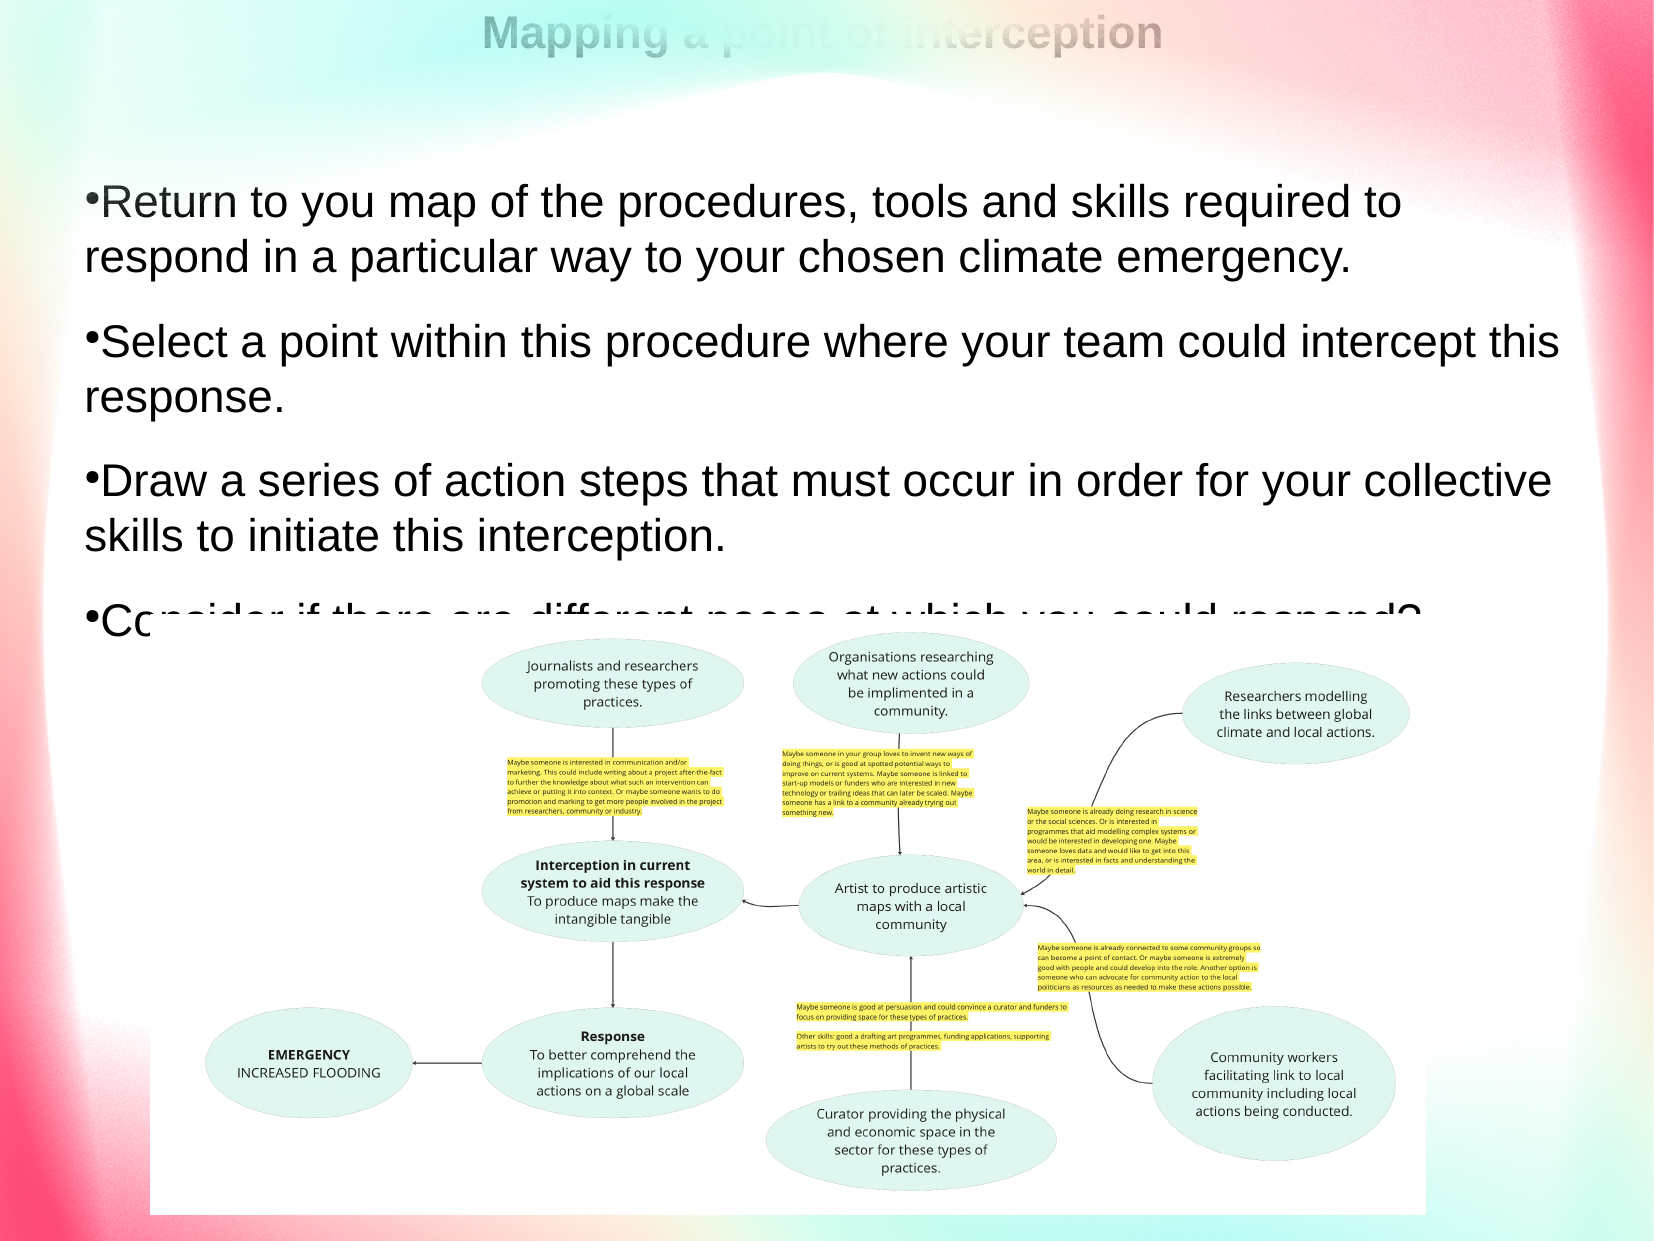

# Mapping a point of interception
Return to you map of the procedures, tools and skills required to respond in a particular way to your chosen climate emergency.
Select a point within this procedure where your team could intercept this response.
Draw a series of action steps that must occur in order for your collective skills to initiate this interception.
Consider if there are different paces at which you could respond?